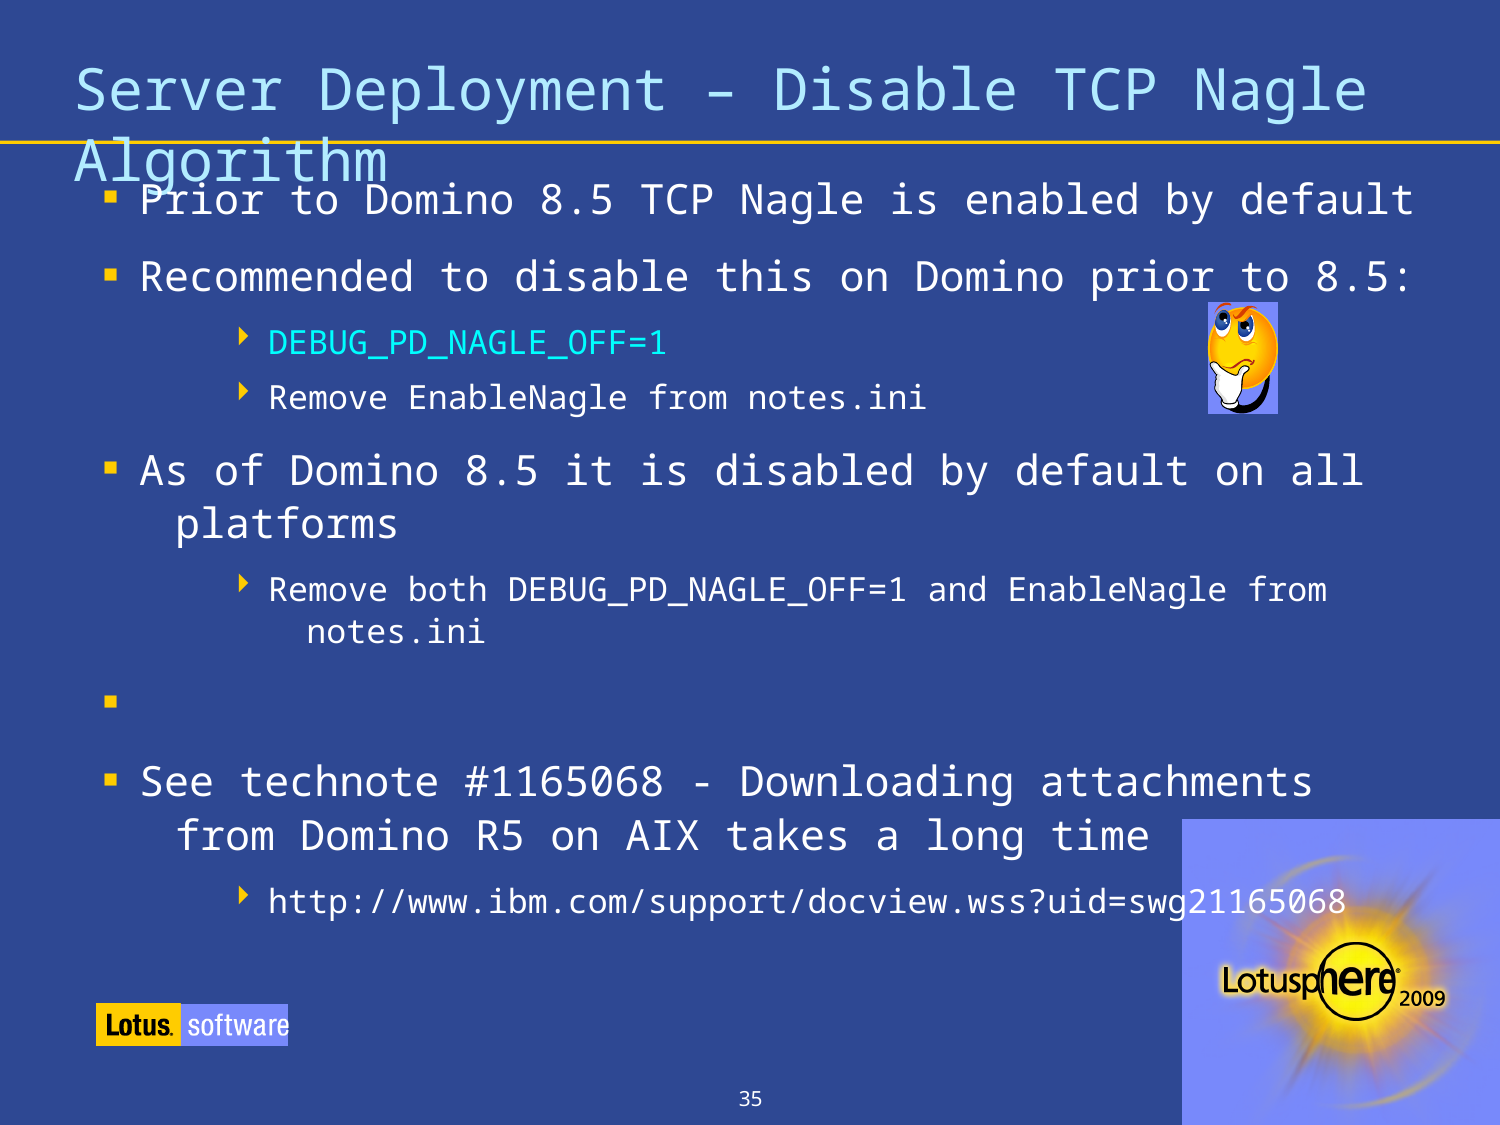

# Server Deployment – Disable TCP Nagle Algorithm
Prior to Domino 8.5 TCP Nagle is enabled by default
Recommended to disable this on Domino prior to 8.5:
DEBUG_PD_NAGLE_OFF=1
Remove EnableNagle from notes.ini
As of Domino 8.5 it is disabled by default on all platforms
Remove both DEBUG_PD_NAGLE_OFF=1 and EnableNagle from notes.ini
See technote #1165068 - Downloading attachments from Domino R5 on AIX takes a long time
http://www.ibm.com/support/docview.wss?uid=swg21165068
35